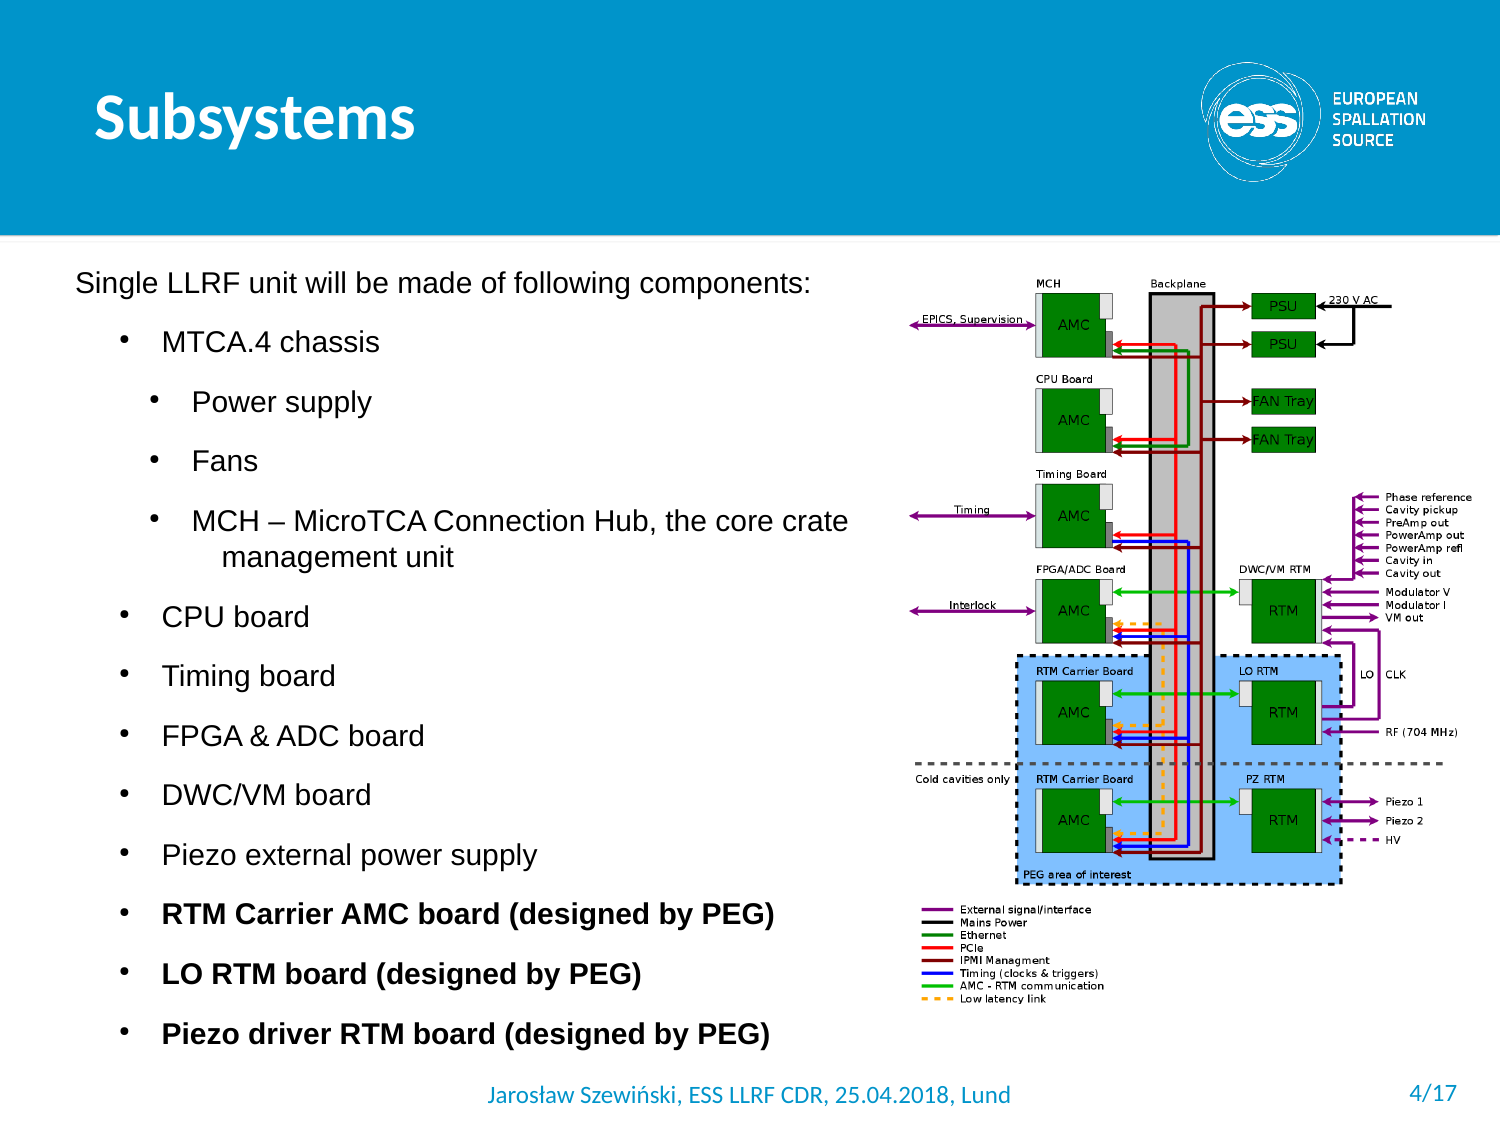

Subsystems
# Single LLRF unit will be made of following components:
MTCA.4 chassis
Power supply
Fans
MCH – MicroTCA Connection Hub, the core crate management unit
CPU board
Timing board
FPGA & ADC board
DWC/VM board
Piezo external power supply
RTM Carrier AMC board (designed by PEG)
LO RTM board (designed by PEG)
Piezo driver RTM board (designed by PEG)
Jarosław Szewiński, ESS LLRF CDR, 25.04.2018, Lund